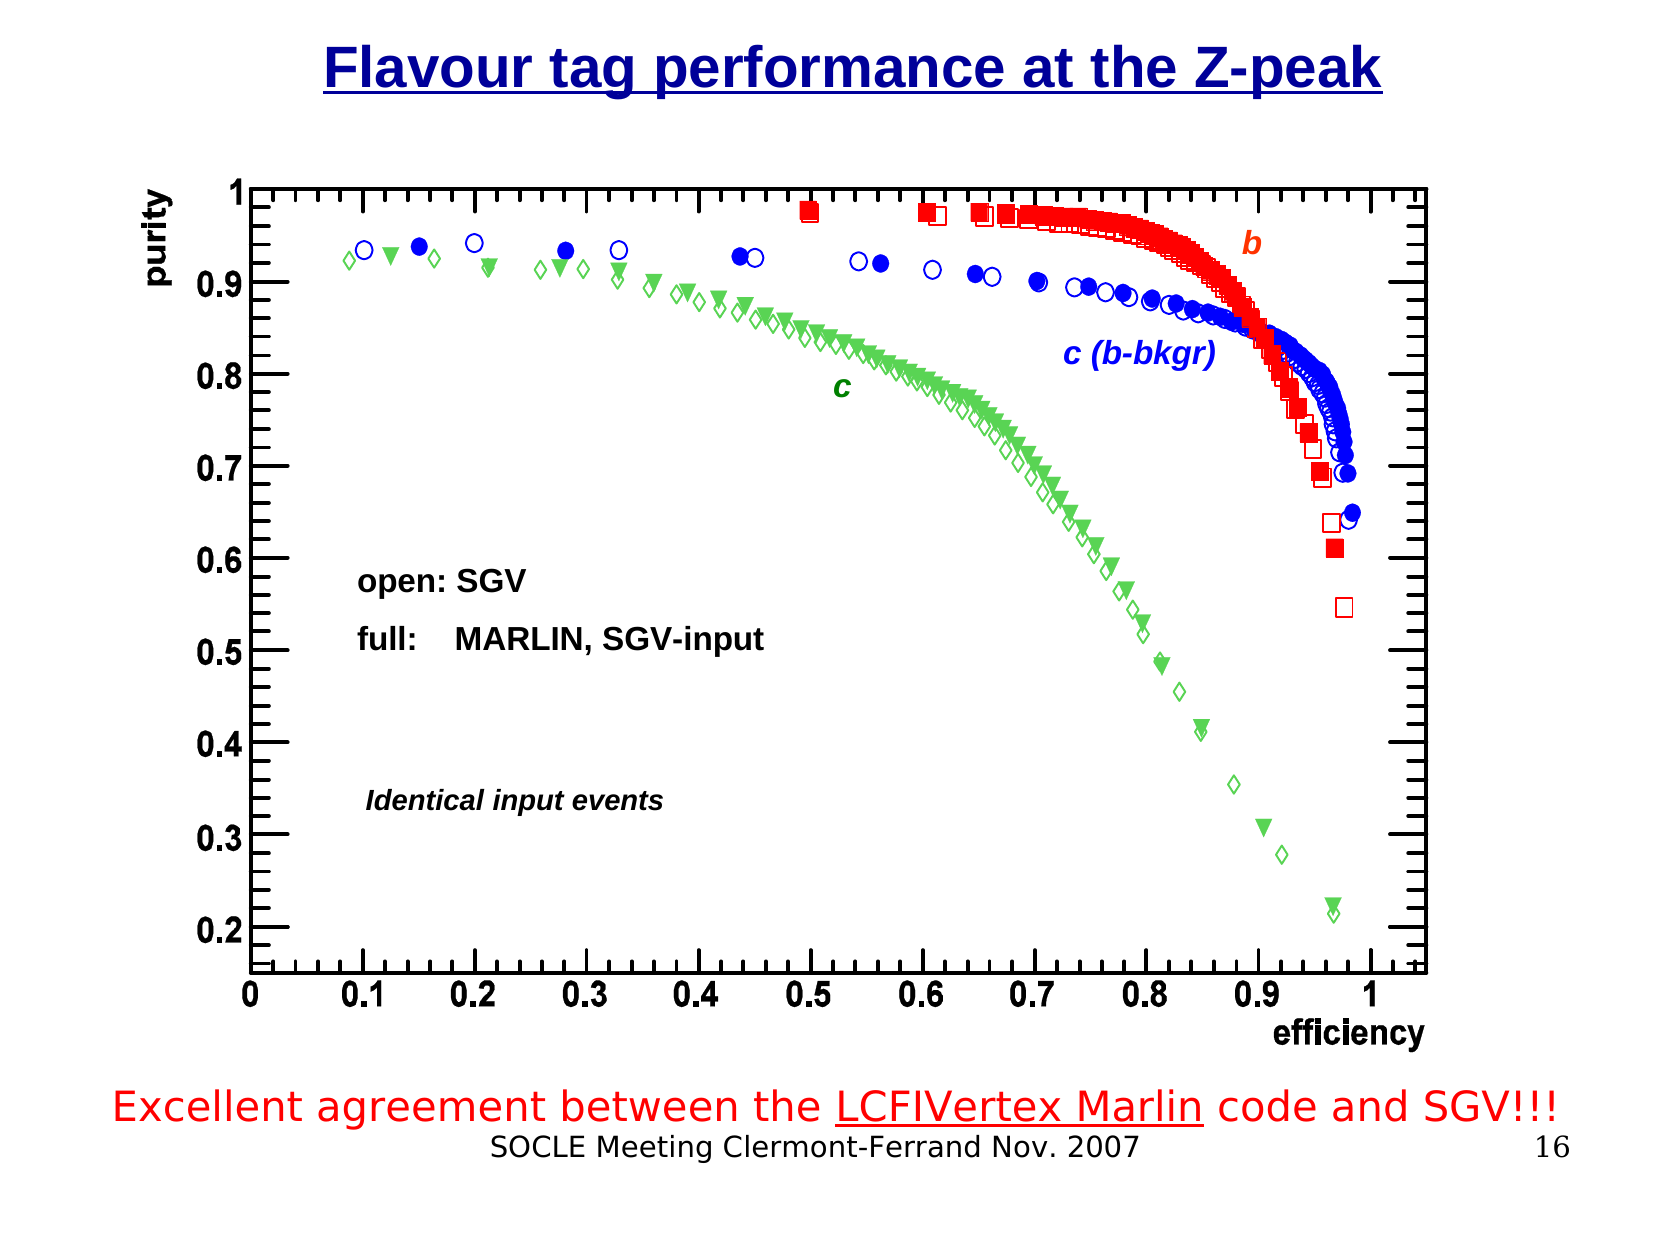

Flavour tag performance at the Z-peak
b
c (b-bkgr)
c
open: SGV
full: MARLIN, SGV-input
Identical input events
Excellent agreement between the LCFIVertex Marlin code and SGV!!!
16